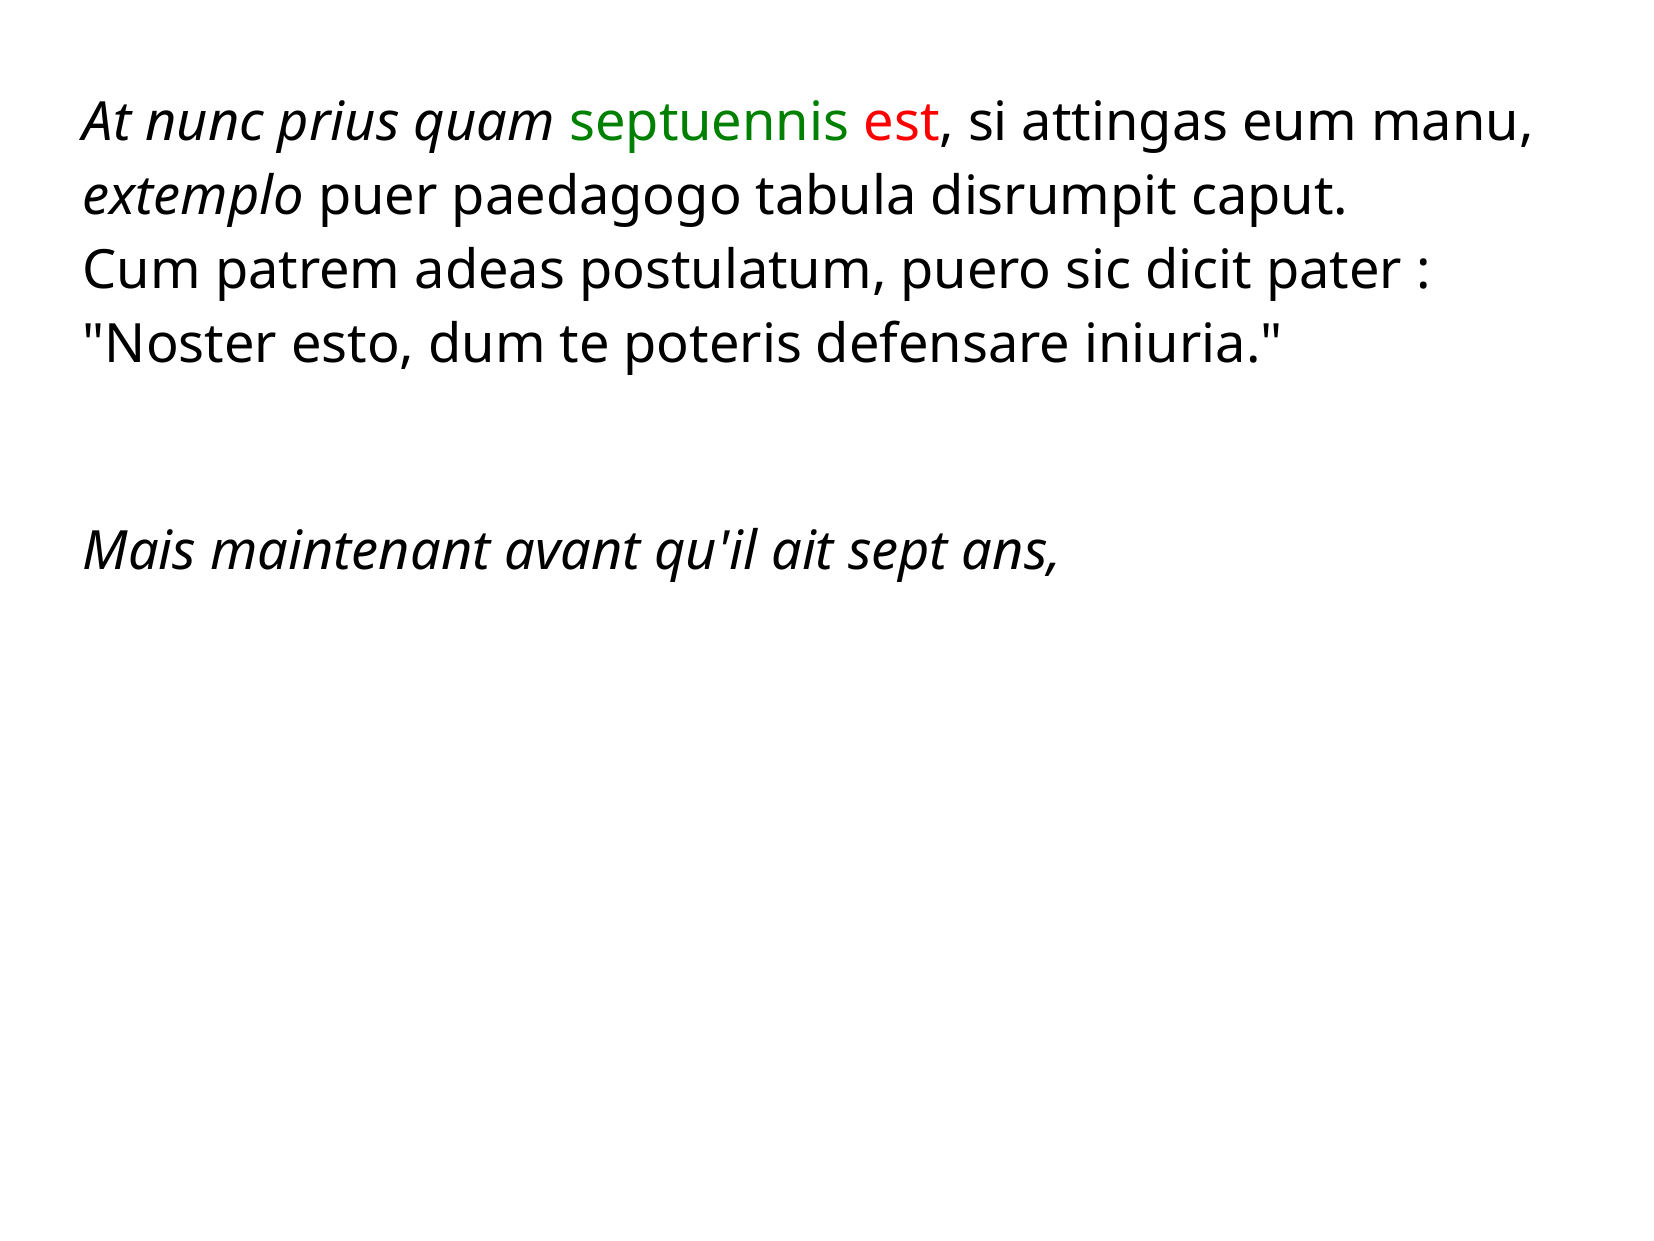

# At nunc prius quam septuennis est, si attingas eum manu,
extemplo puer paedagogo tabula disrumpit caput.
Cum patrem adeas postulatum, puero sic dicit pater :
"Noster esto, dum te poteris defensare iniuria."
Mais maintenant avant qu'il ait sept ans,